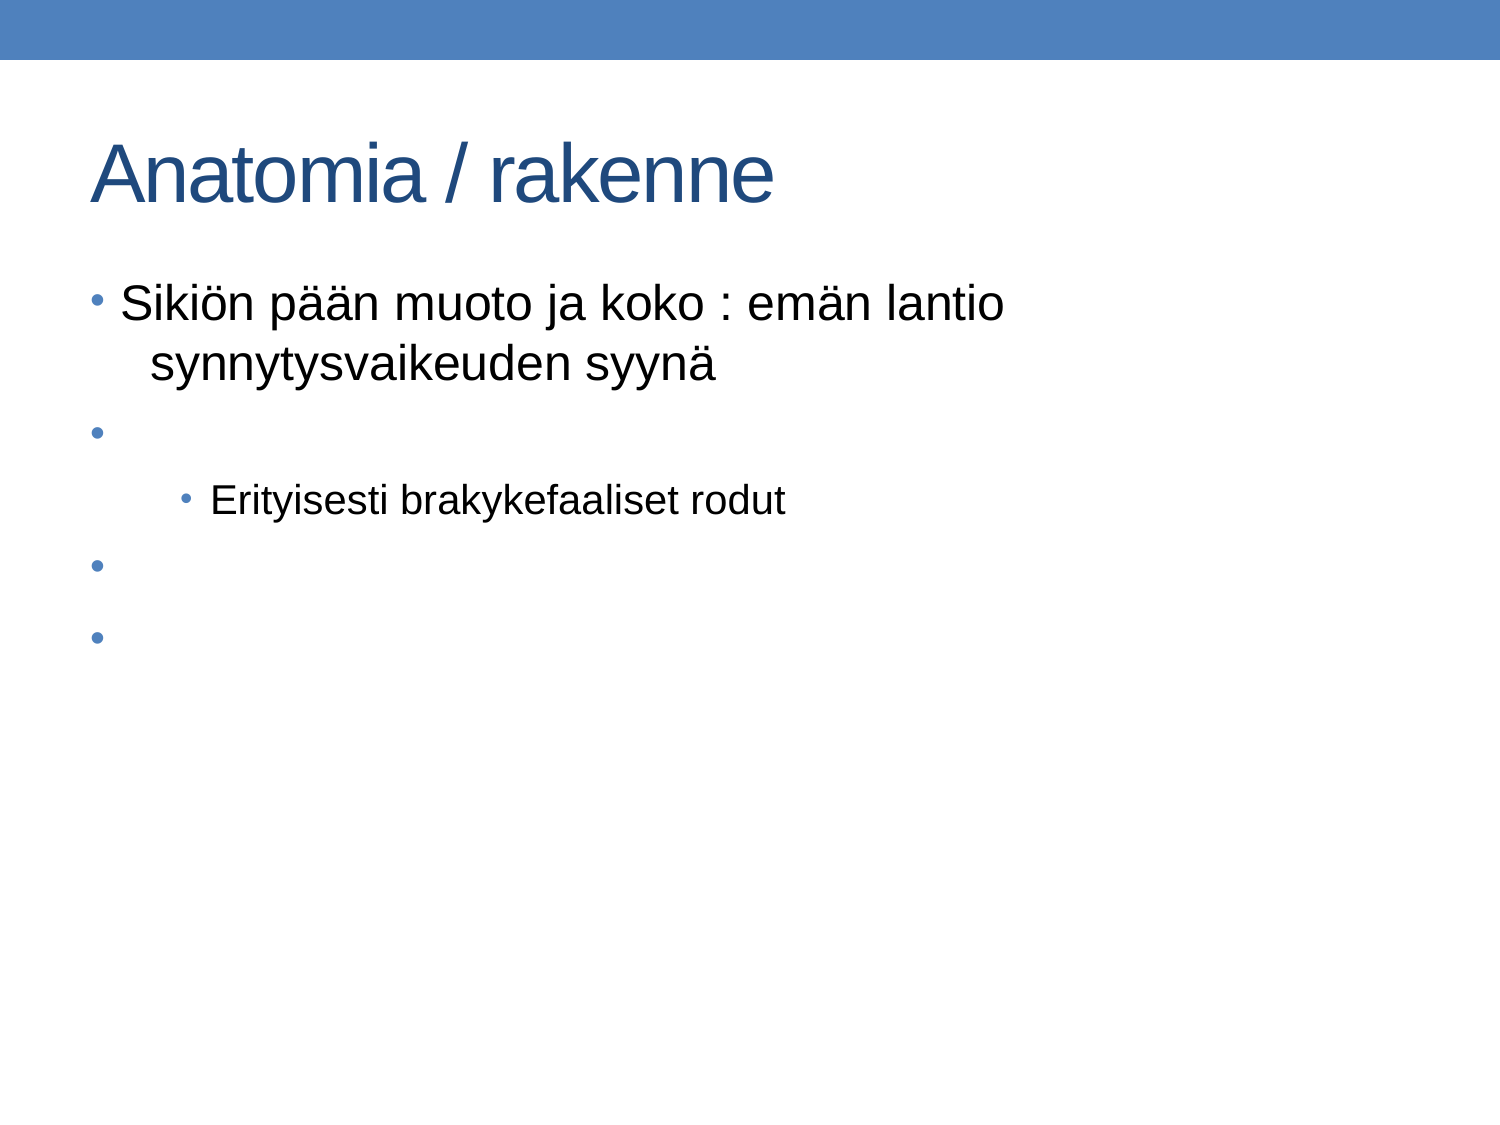

# Anatomia / rakenne
Sikiön pään muoto ja koko : emän lantio synnytysvaikeuden syynä
Erityisesti brakykefaaliset rodut